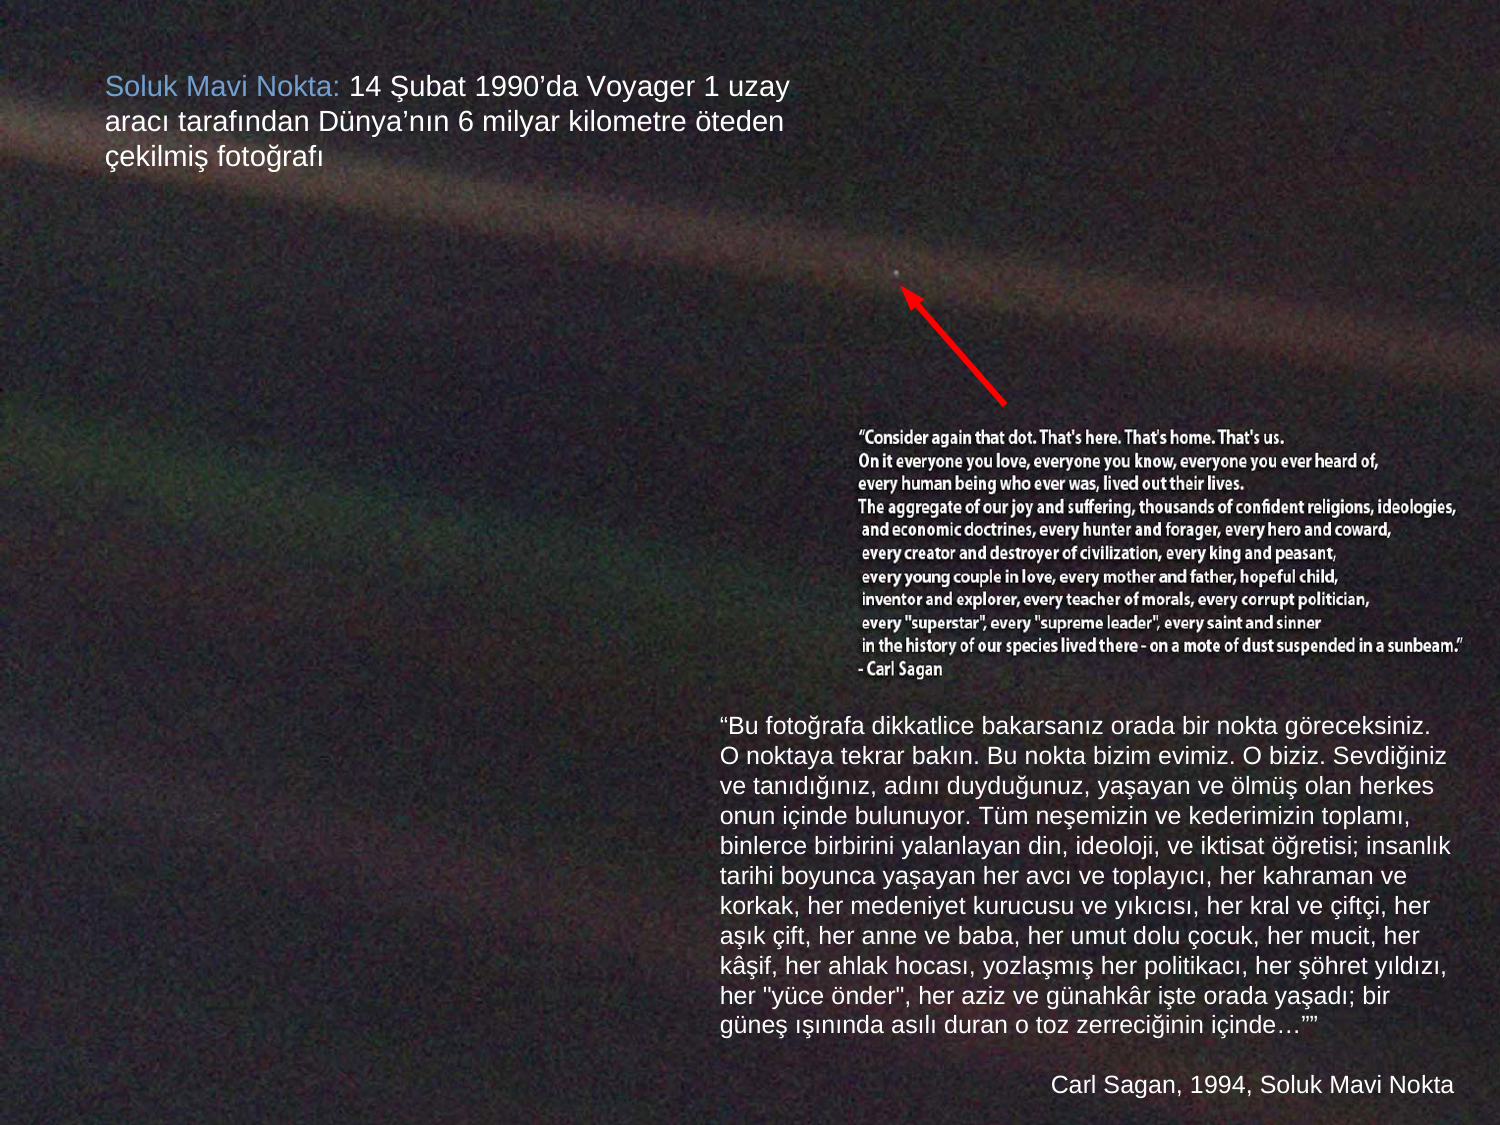

Soluk Mavi Nokta: 14 Şubat 1990’da Voyager 1 uzay aracı tarafından Dünya’nın 6 milyar kilometre öteden çekilmiş fotoğrafı
“Bu fotoğrafa dikkatlice bakarsanız orada bir nokta göreceksiniz. O noktaya tekrar bakın. Bu nokta bizim evimiz. O biziz. Sevdiğiniz ve tanıdığınız, adını duyduğunuz, yaşayan ve ölmüş olan herkes onun içinde bulunuyor. Tüm neşemizin ve kederimizin toplamı, binlerce birbirini yalanlayan din, ideoloji, ve iktisat öğretisi; insanlık tarihi boyunca yaşayan her avcı ve toplayıcı, her kahraman ve korkak, her medeniyet kurucusu ve yıkıcısı, her kral ve çiftçi, her aşık çift, her anne ve baba, her umut dolu çocuk, her mucit, her kâşif, her ahlak hocası, yozlaşmış her politikacı, her şöhret yıldızı, her "yüce önder", her aziz ve günahkâr işte orada yaşadı; bir güneş ışınında asılı duran o toz zerreciğinin içinde…””
Carl Sagan, 1994, Soluk Mavi Nokta